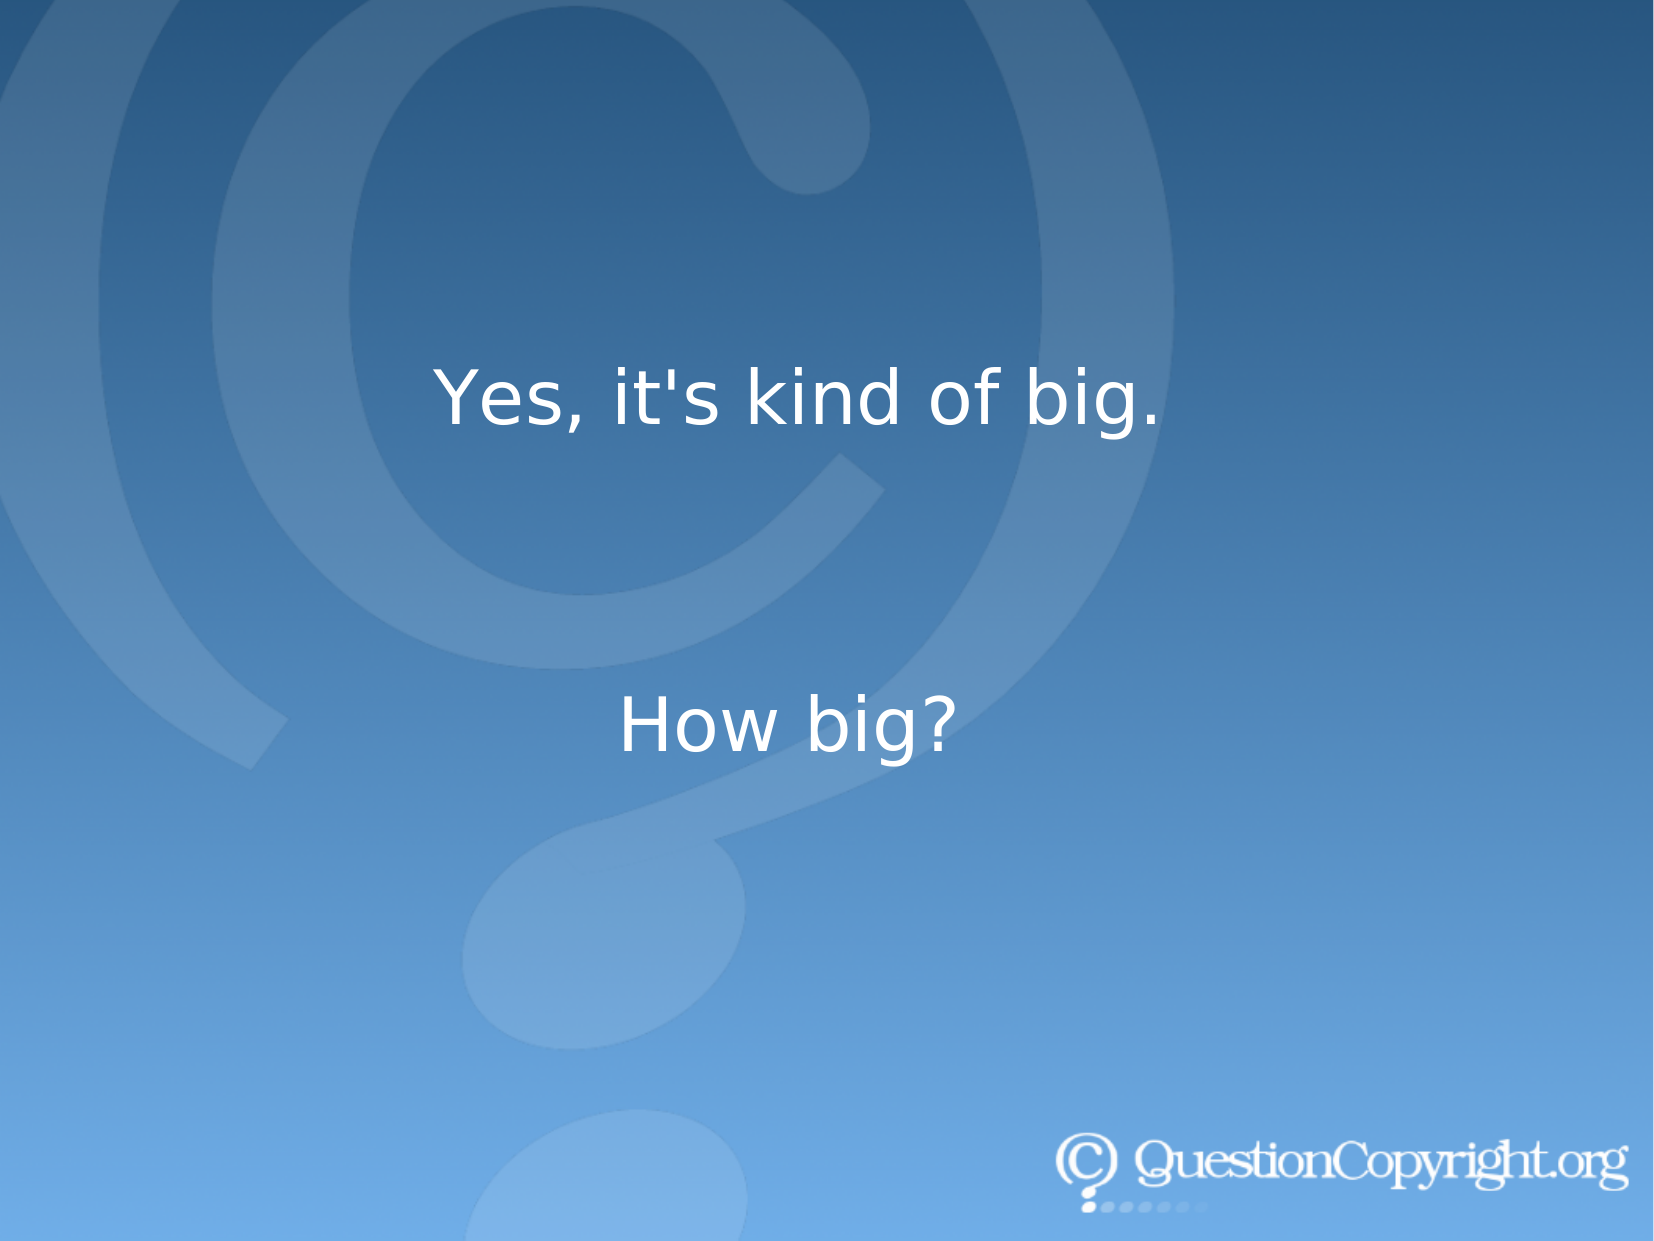

Yes, it's kind of big.
How big?